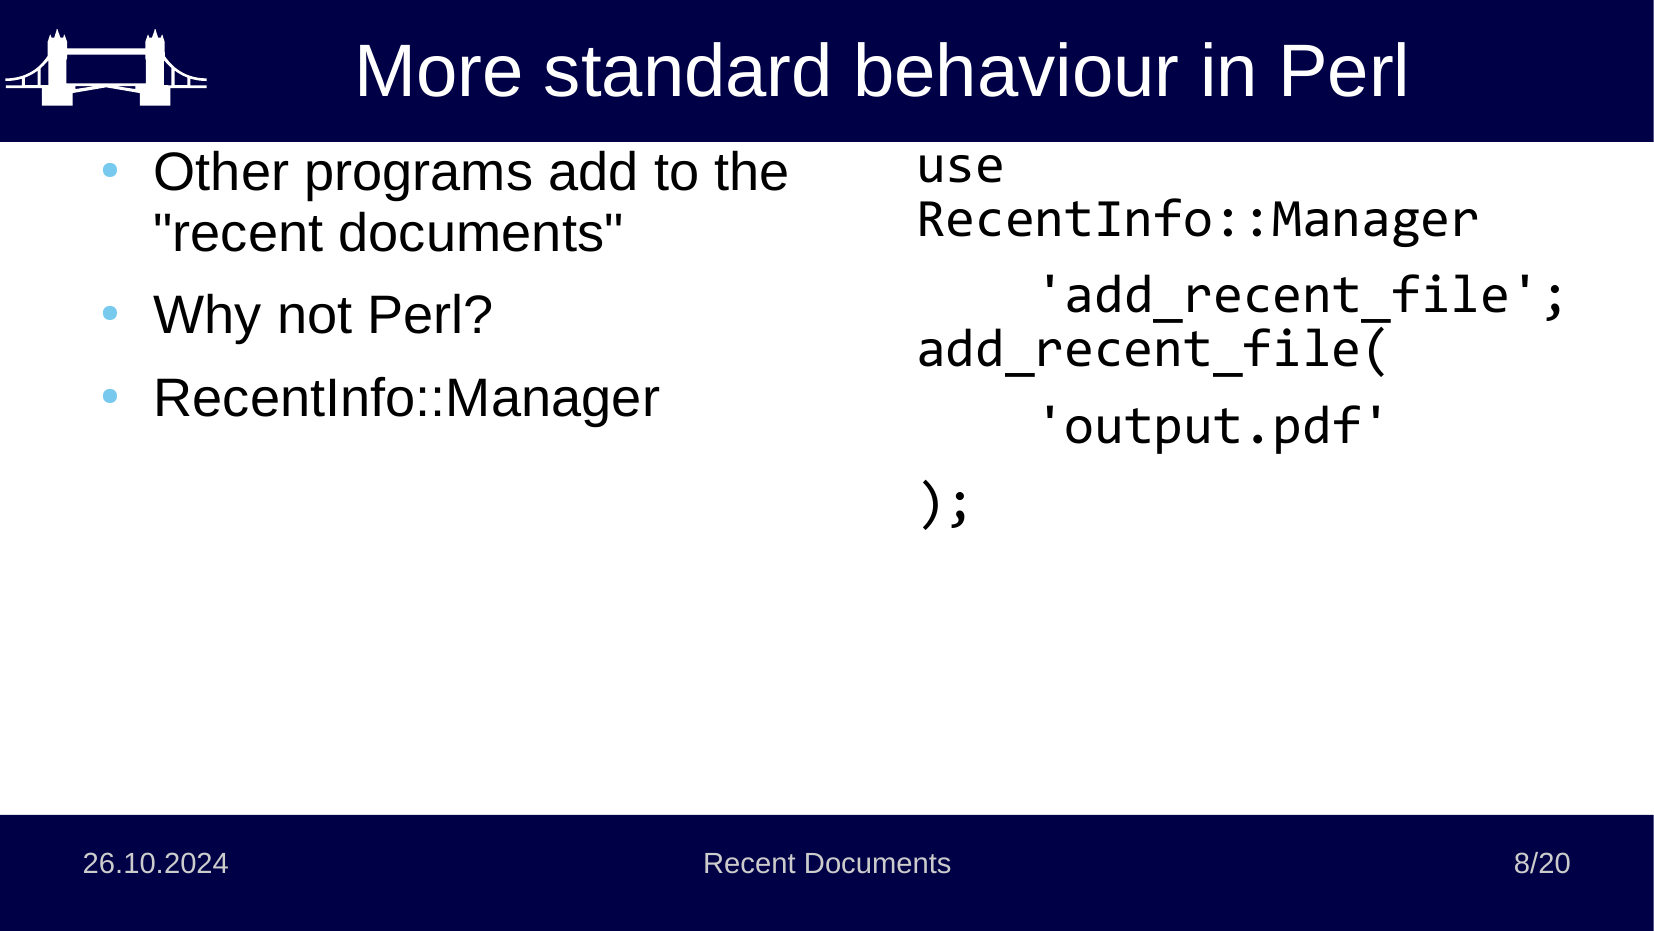

# More standard behaviour in Perl
Other programs add to the "recent documents"
Why not Perl?
RecentInfo::Manager
use RecentInfo::Manager
 'add_recent_file'; add_recent_file(
 'output.pdf'
);
08. März 2019
8